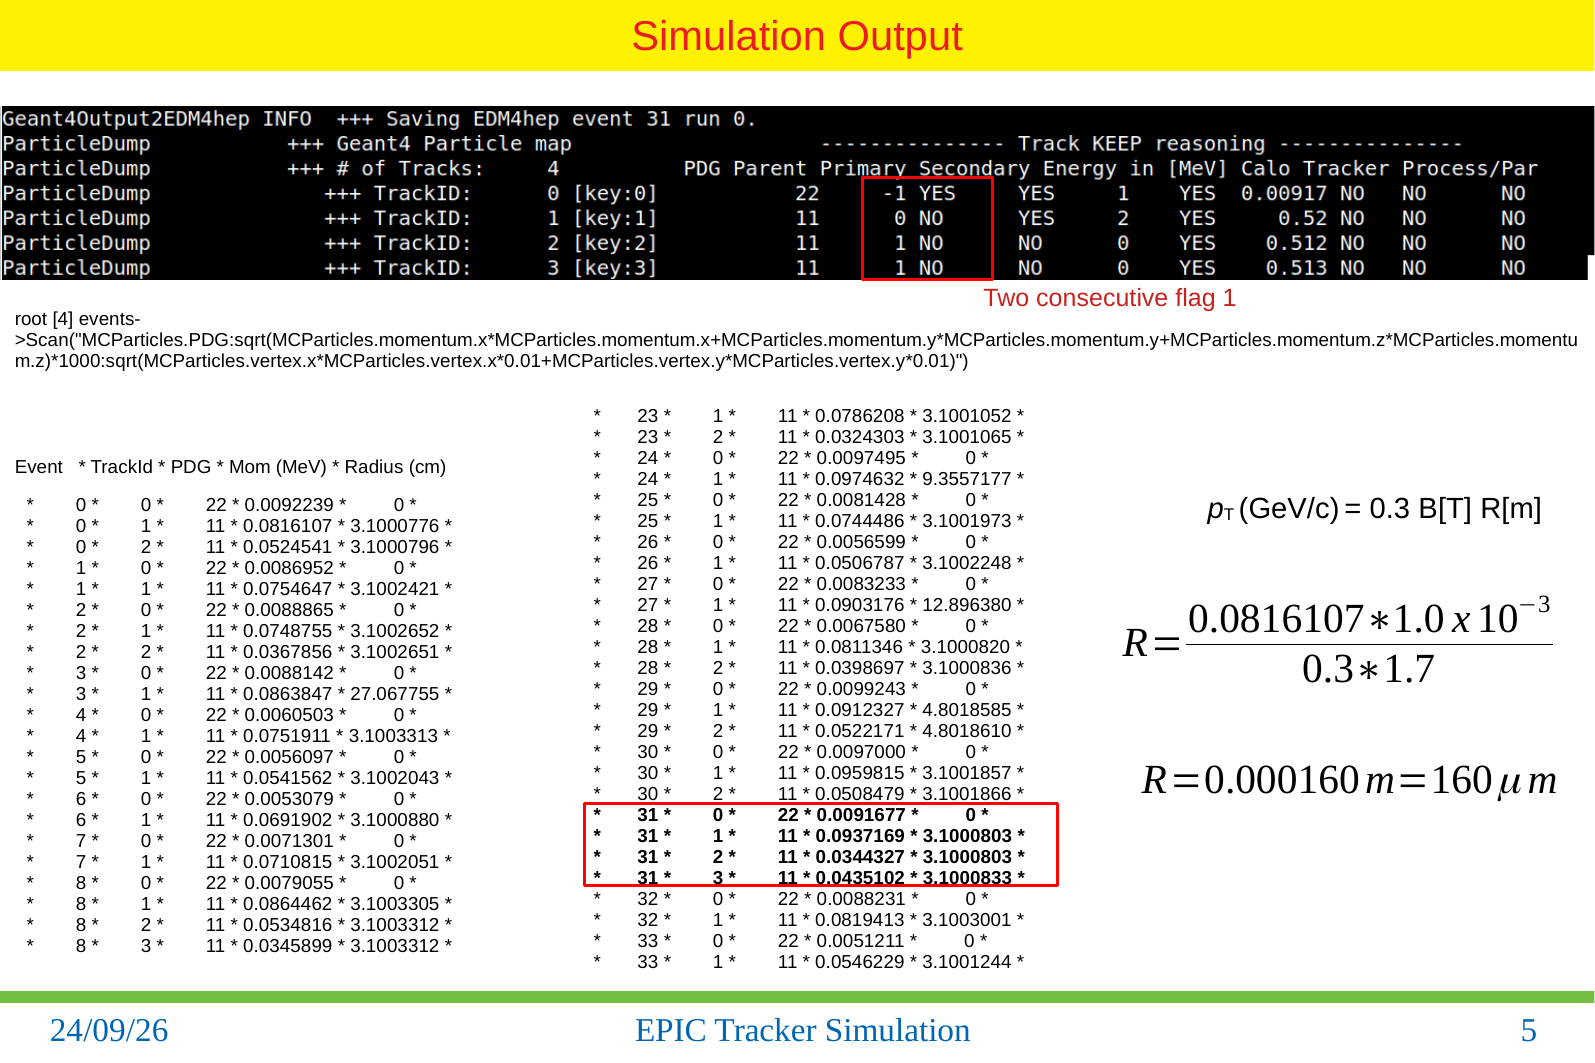

# Simulation Output
Two consecutive flag 1
root [4] events->Scan("MCParticles.PDG:sqrt(MCParticles.momentum.x*MCParticles.momentum.x+MCParticles.momentum.y*MCParticles.momentum.y+MCParticles.momentum.z*MCParticles.momentum.z)*1000:sqrt(MCParticles.vertex.x*MCParticles.vertex.x*0.01+MCParticles.vertex.y*MCParticles.vertex.y*0.01)")
* 23 * 1 * 11 * 0.0786208 * 3.1001052 *
* 23 * 2 * 11 * 0.0324303 * 3.1001065 *
* 24 * 0 * 22 * 0.0097495 * 0 *
* 24 * 1 * 11 * 0.0974632 * 9.3557177 *
* 25 * 0 * 22 * 0.0081428 * 0 *
* 25 * 1 * 11 * 0.0744486 * 3.1001973 *
* 26 * 0 * 22 * 0.0056599 * 0 *
* 26 * 1 * 11 * 0.0506787 * 3.1002248 *
* 27 * 0 * 22 * 0.0083233 * 0 *
* 27 * 1 * 11 * 0.0903176 * 12.896380 *
* 28 * 0 * 22 * 0.0067580 * 0 *
* 28 * 1 * 11 * 0.0811346 * 3.1000820 *
* 28 * 2 * 11 * 0.0398697 * 3.1000836 *
* 29 * 0 * 22 * 0.0099243 * 0 *
* 29 * 1 * 11 * 0.0912327 * 4.8018585 *
* 29 * 2 * 11 * 0.0522171 * 4.8018610 *
* 30 * 0 * 22 * 0.0097000 * 0 *
* 30 * 1 * 11 * 0.0959815 * 3.1001857 *
* 30 * 2 * 11 * 0.0508479 * 3.1001866 *
* 31 * 0 * 22 * 0.0091677 * 0 *
* 31 * 1 * 11 * 0.0937169 * 3.1000803 *
* 31 * 2 * 11 * 0.0344327 * 3.1000803 *
* 31 * 3 * 11 * 0.0435102 * 3.1000833 *
* 32 * 0 * 22 * 0.0088231 * 0 *
* 32 * 1 * 11 * 0.0819413 * 3.1003001 *
* 33 * 0 * 22 * 0.0051211 * 0 *
* 33 * 1 * 11 * 0.0546229 * 3.1001244 *
Event * TrackId * PDG * Mom (MeV) * Radius (cm)
pT (GeV/c) = 0.3 B[T] R[m]
* 0 * 0 * 22 * 0.0092239 * 0 *
* 0 * 1 * 11 * 0.0816107 * 3.1000776 *
* 0 * 2 * 11 * 0.0524541 * 3.1000796 *
* 1 * 0 * 22 * 0.0086952 * 0 *
* 1 * 1 * 11 * 0.0754647 * 3.1002421 *
* 2 * 0 * 22 * 0.0088865 * 0 *
* 2 * 1 * 11 * 0.0748755 * 3.1002652 *
* 2 * 2 * 11 * 0.0367856 * 3.1002651 *
* 3 * 0 * 22 * 0.0088142 * 0 *
* 3 * 1 * 11 * 0.0863847 * 27.067755 *
* 4 * 0 * 22 * 0.0060503 * 0 *
* 4 * 1 * 11 * 0.0751911 * 3.1003313 *
* 5 * 0 * 22 * 0.0056097 * 0 *
* 5 * 1 * 11 * 0.0541562 * 3.1002043 *
* 6 * 0 * 22 * 0.0053079 * 0 *
* 6 * 1 * 11 * 0.0691902 * 3.1000880 *
* 7 * 0 * 22 * 0.0071301 * 0 *
* 7 * 1 * 11 * 0.0710815 * 3.1002051 *
* 8 * 0 * 22 * 0.0079055 * 0 *
* 8 * 1 * 11 * 0.0864462 * 3.1003305 *
* 8 * 2 * 11 * 0.0534816 * 3.1003312 *
* 8 * 3 * 11 * 0.0345899 * 3.1003312 *
EPIC Tracker Simulation
5